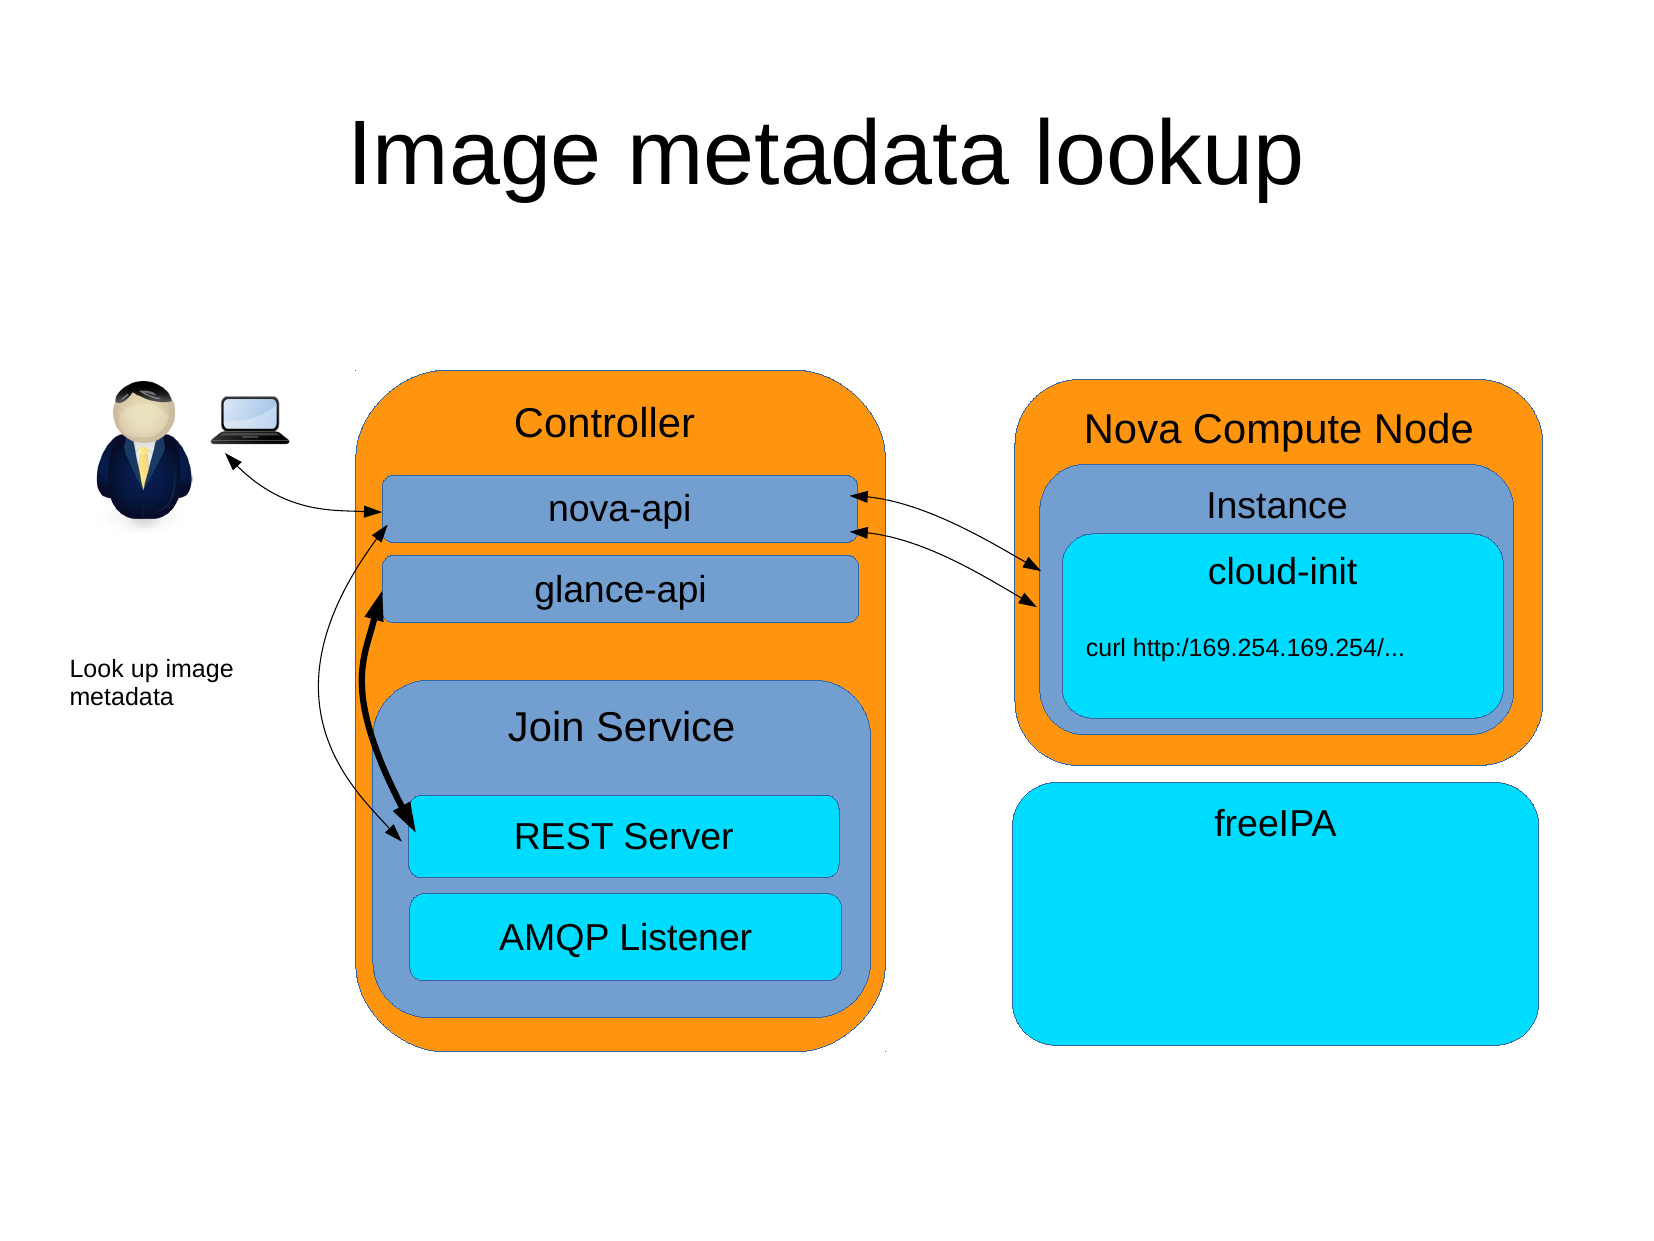

# Image metadata lookup
Controller
Nova Compute Node
Instance
nova-api
cloud-init
curl http:/169.254.169.254/...
glance-api
Look up image metadata
Join Service
freeIPA
REST Server
AMQP Listener